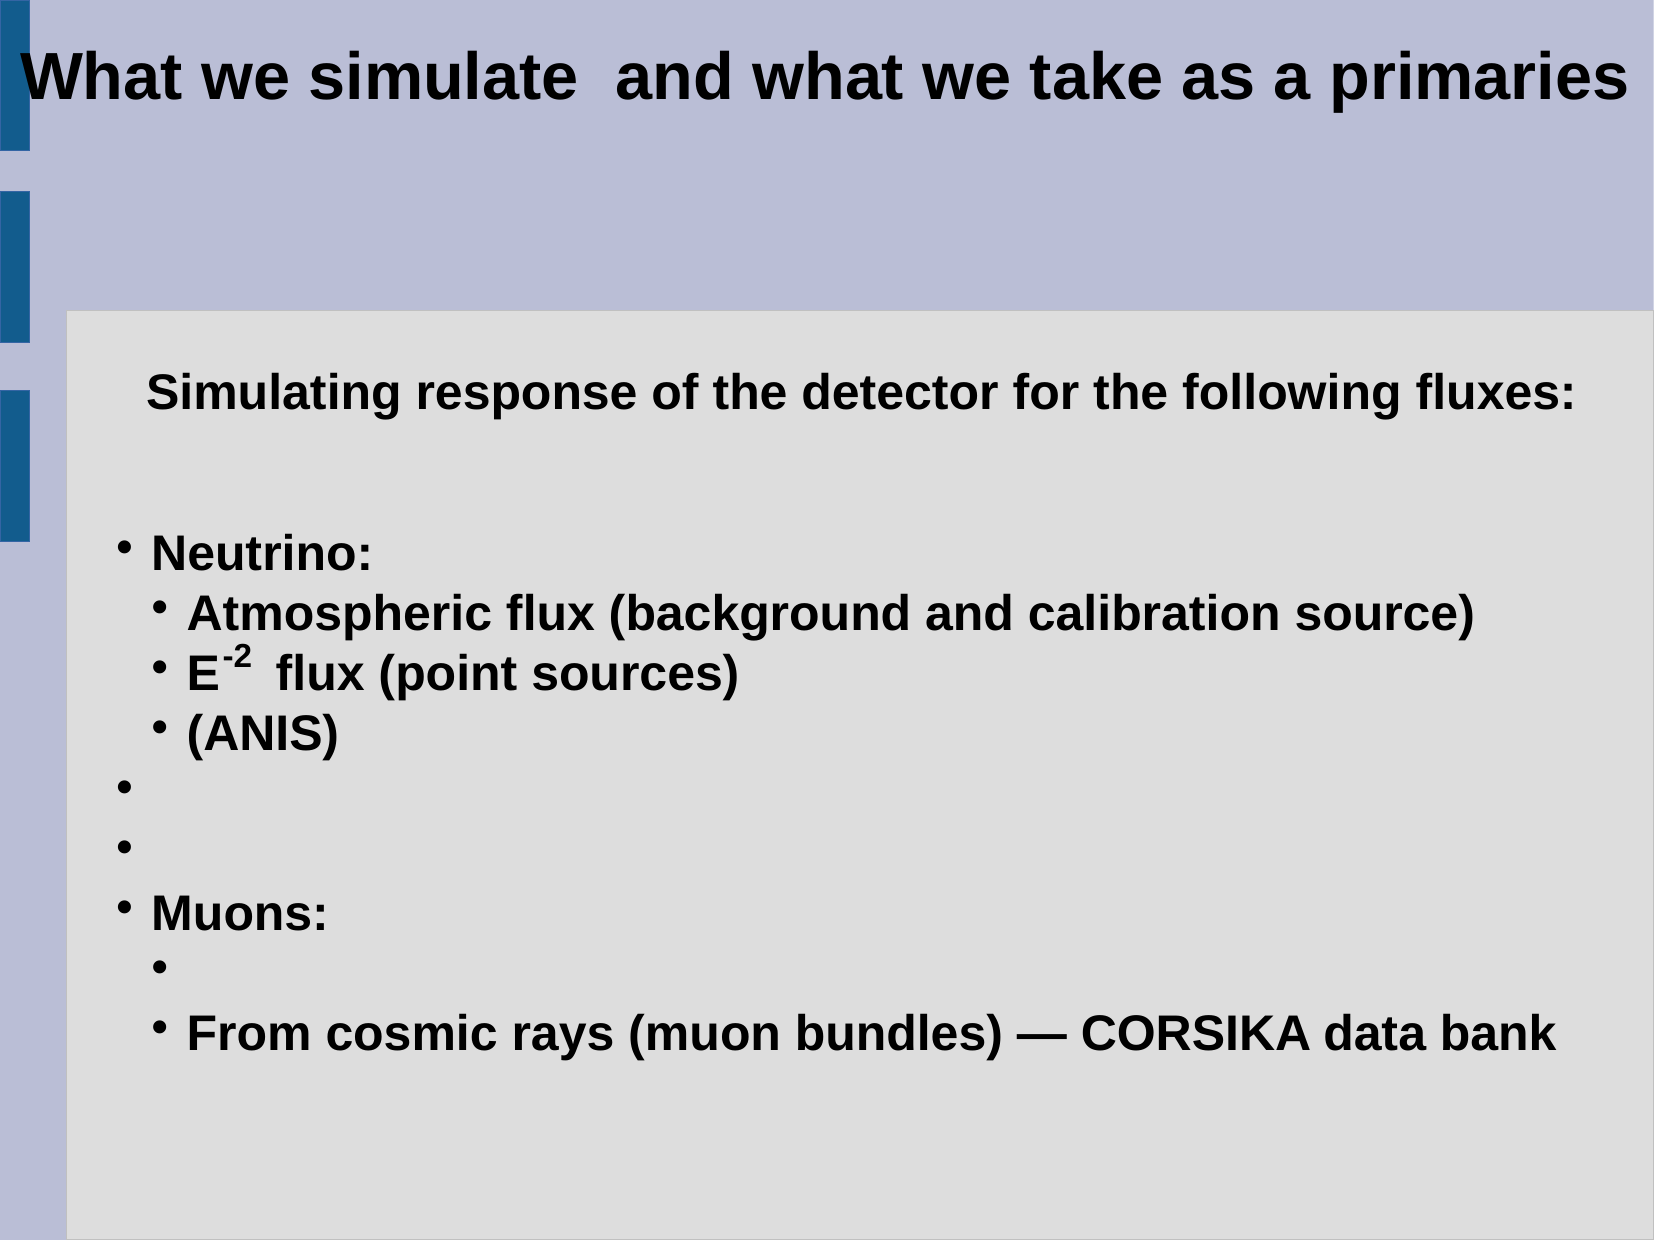

What we simulate and what we take as a primaries
Simulating response of the detector for the following fluxes:
Neutrino:
Atmospheric flux (background and calibration source)
E flux (point sources)
(ANIS)
Muons:
From cosmic rays (muon bundles) — CORSIKA data bank
-2